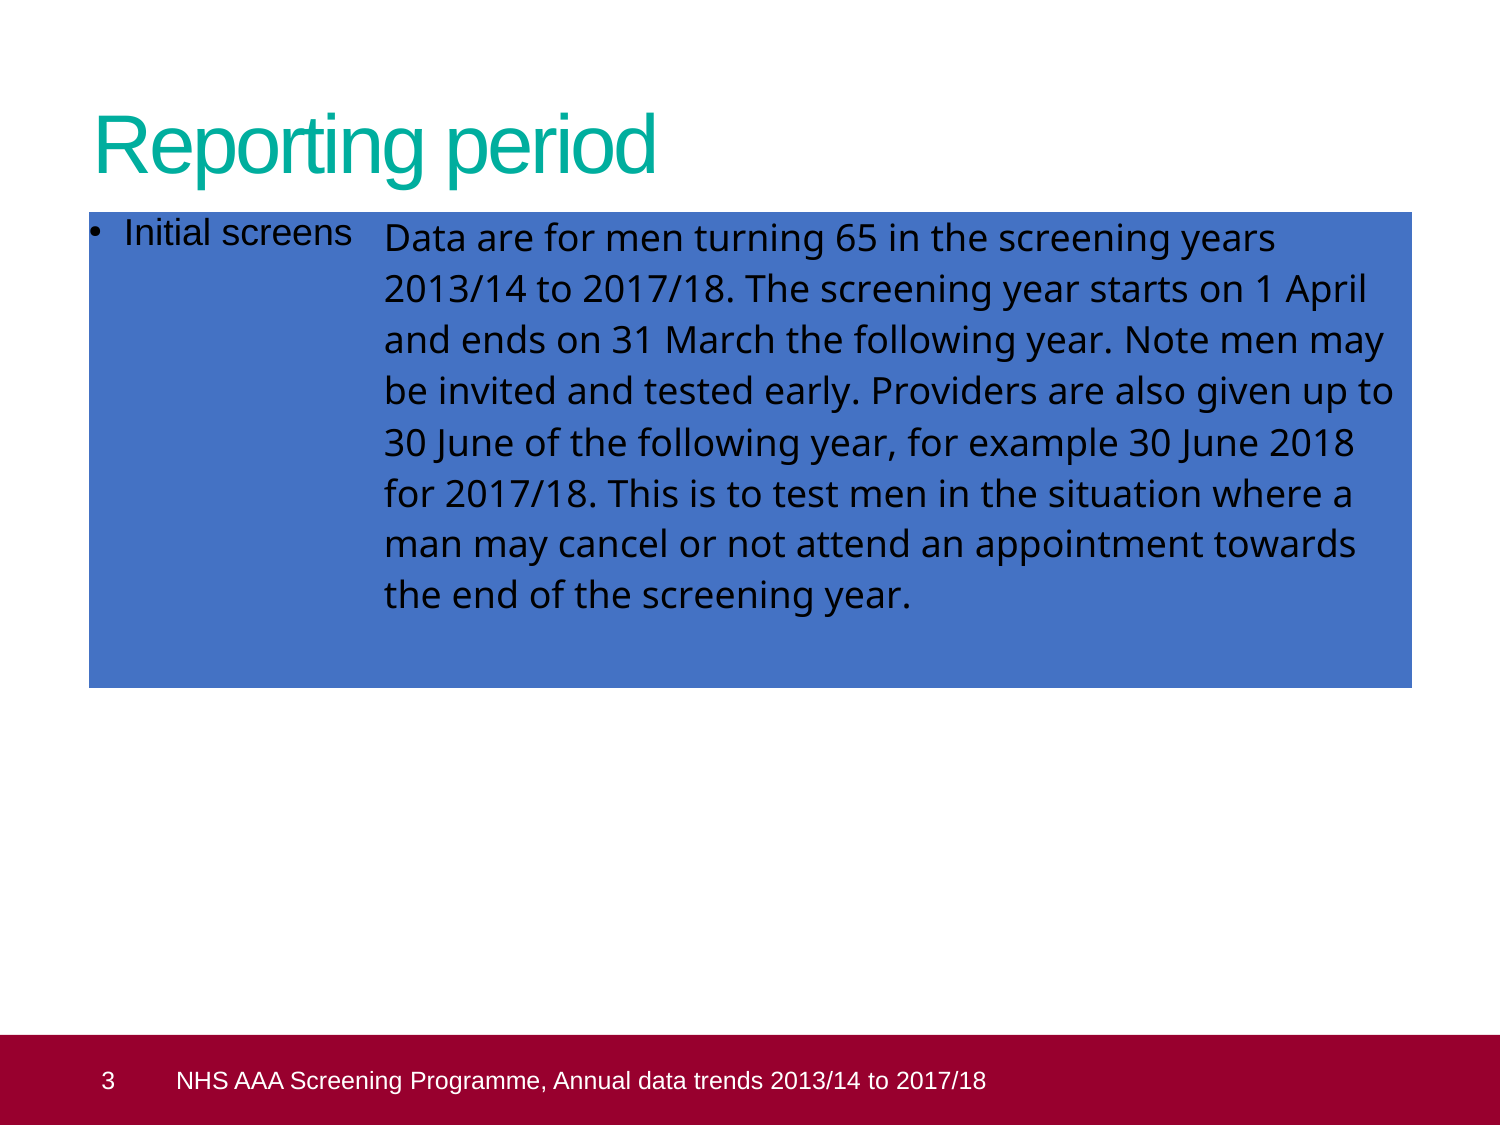

# Reporting period
| Initial screens | Data are for men turning 65 in the screening years 2013/14 to 2017/18. The screening year starts on 1 April and ends on 31 March the following year. Note men may be invited and tested early. Providers are also given up to 30 June of the following year, for example 30 June 2018 for 2017/18. This is to test men in the situation where a man may cancel or not attend an appointment towards the end of the screening year. |
| --- | --- |
| | |
 3
NHS AAA Screening Programme, Annual data trends 2013/14 to 2017/18